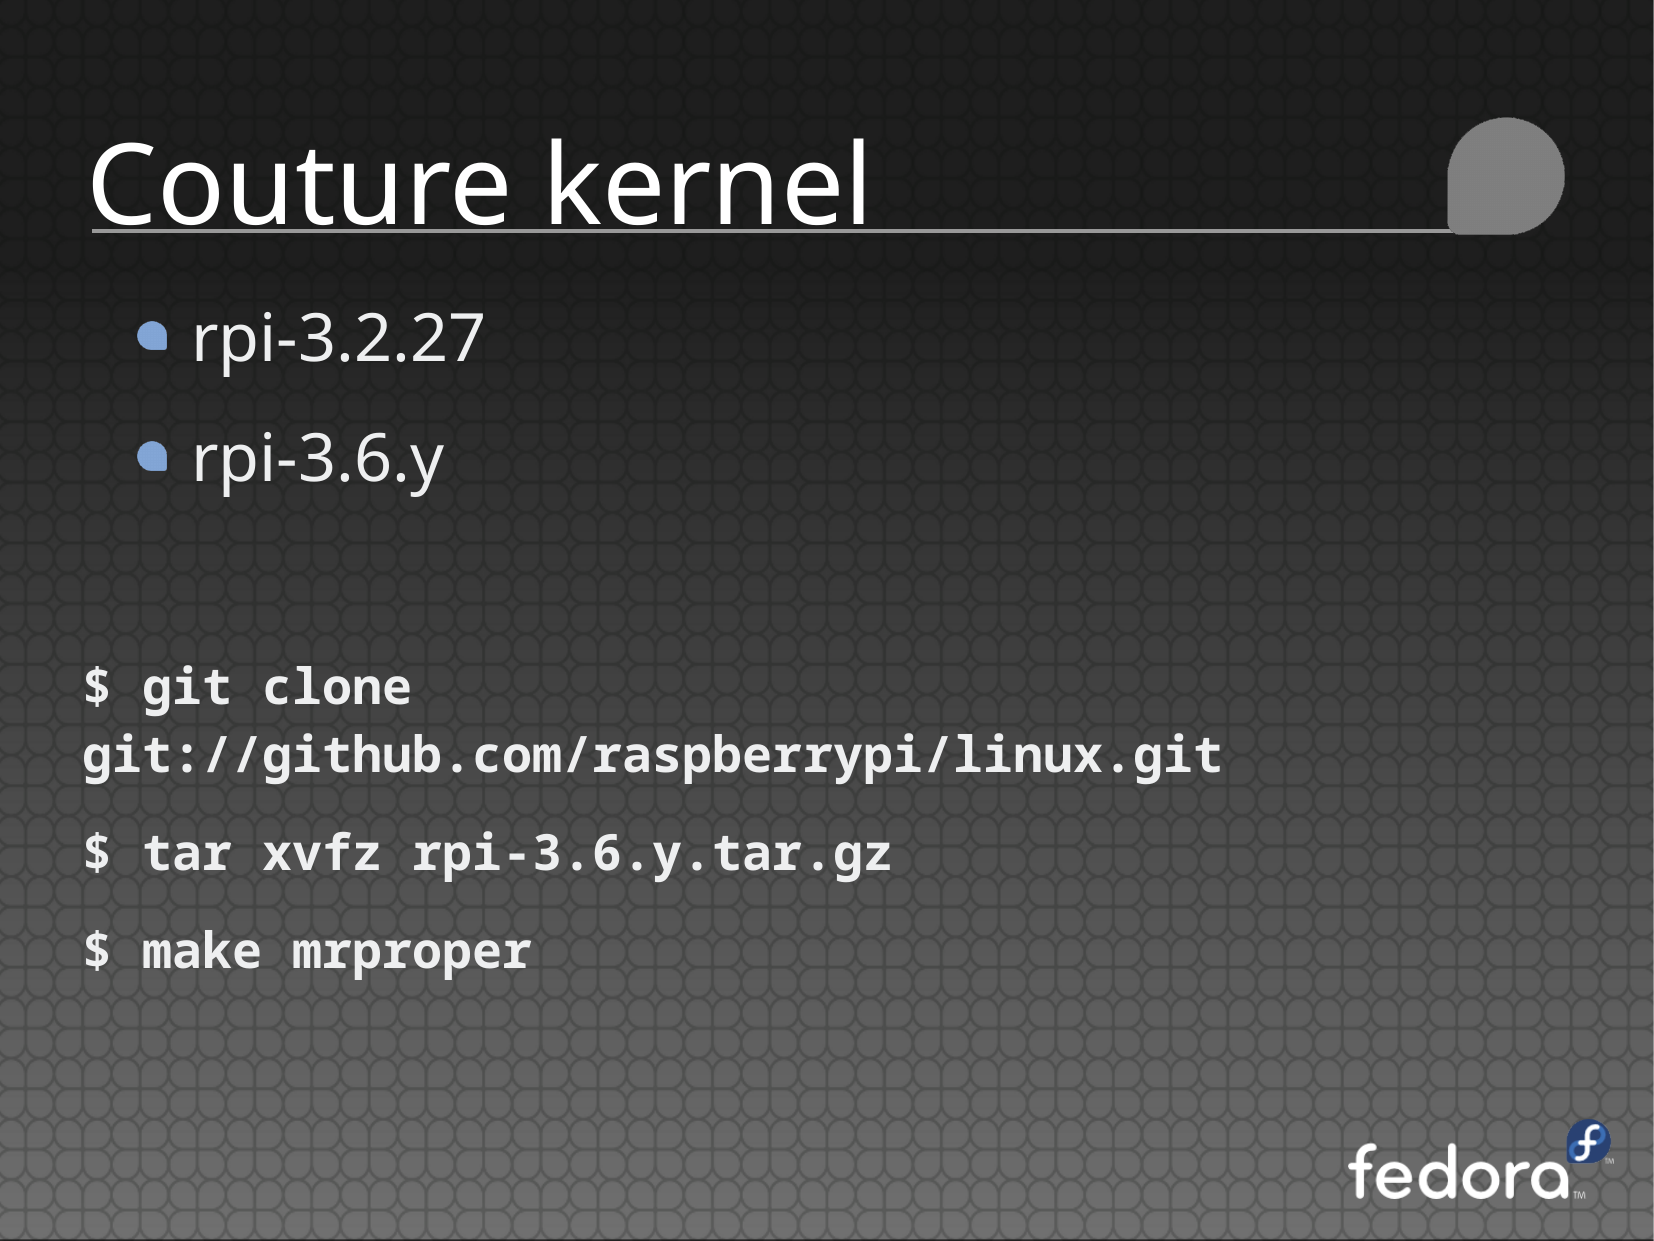

# Couture kernel
rpi-3.2.27
rpi-3.6.y
$ git clone git://github.com/raspberrypi/linux.git
$ tar xvfz rpi-3.6.y.tar.gz
$ make mrproper